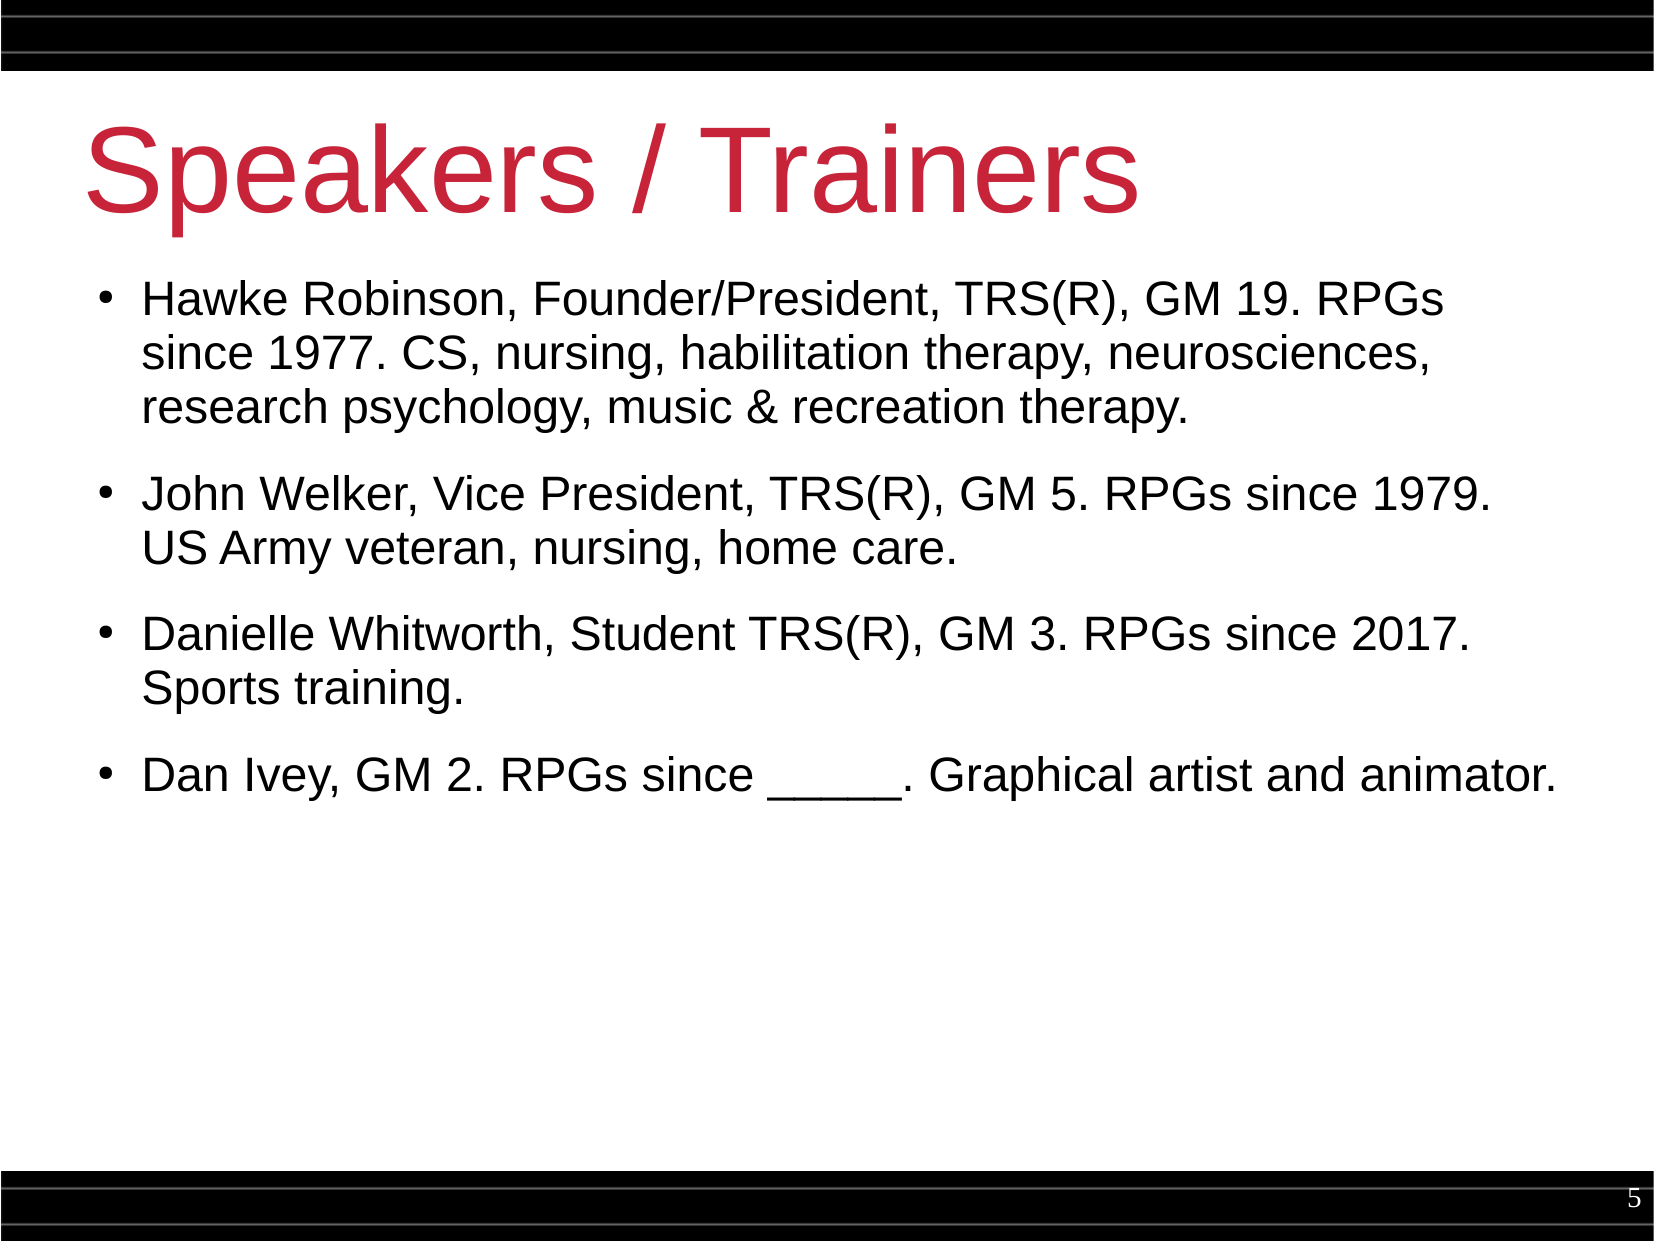

# Speakers / Trainers
Hawke Robinson, Founder/President, TRS(R), GM 19. RPGs since 1977. CS, nursing, habilitation therapy, neurosciences, research psychology, music & recreation therapy.
John Welker, Vice President, TRS(R), GM 5. RPGs since 1979. US Army veteran, nursing, home care.
Danielle Whitworth, Student TRS(R), GM 3. RPGs since 2017. Sports training.
Dan Ivey, GM 2. RPGs since _____. Graphical artist and animator.